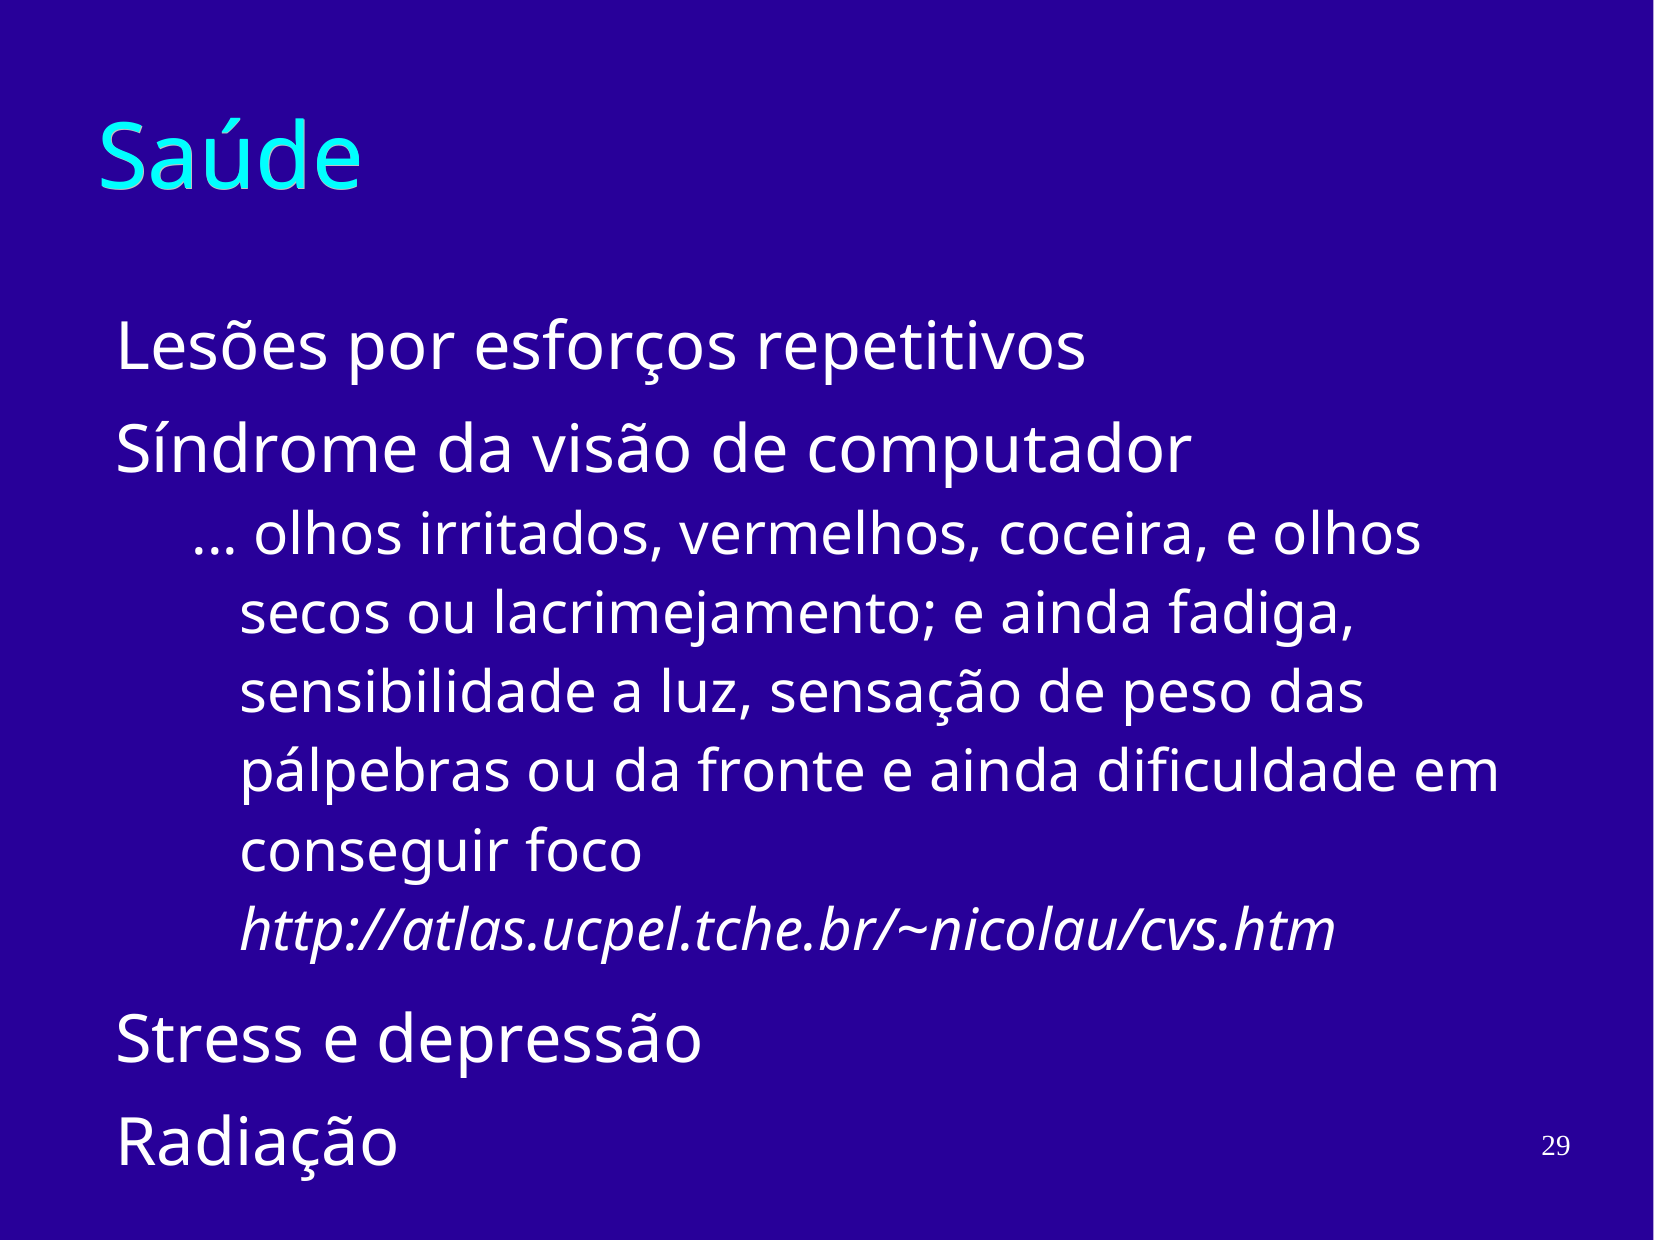

# Saúde
Lesões por esforços repetitivos
Síndrome da visão de computador
... olhos irritados, vermelhos, coceira, e olhos secos ou lacrimejamento; e ainda fadiga, sensibilidade a luz, sensação de peso das pálpebras ou da fronte e ainda dificuldade em conseguir foco
http://atlas.ucpel.tche.br/~nicolau/cvs.htm
Stress e depressão
Radiação
29